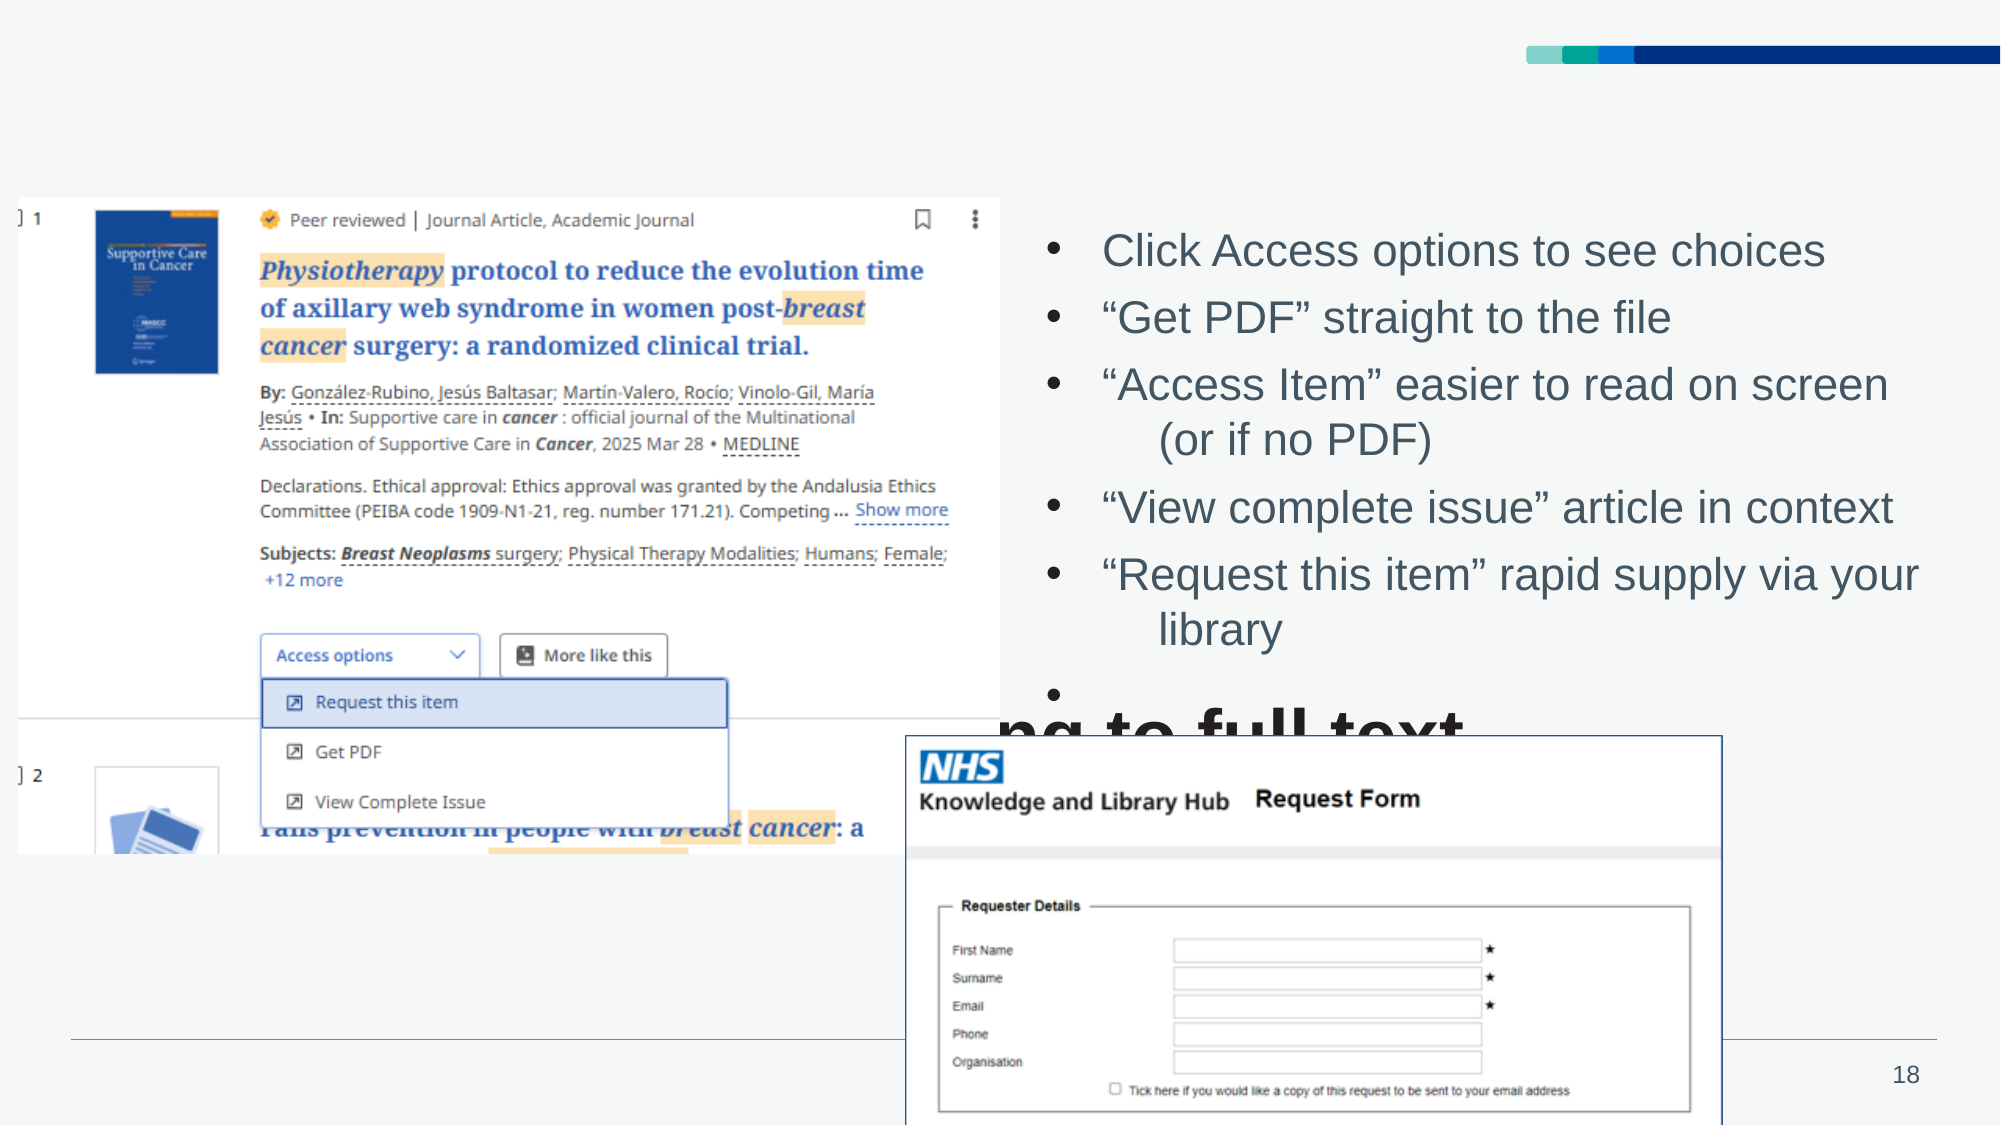

Click Access options to see choices
“Get PDF” straight to the file
“Access Item” easier to read on screen (or if no PDF)
“View complete issue” article in context
“Request this item” rapid supply via your library
# Results on the Hub – getting to full text